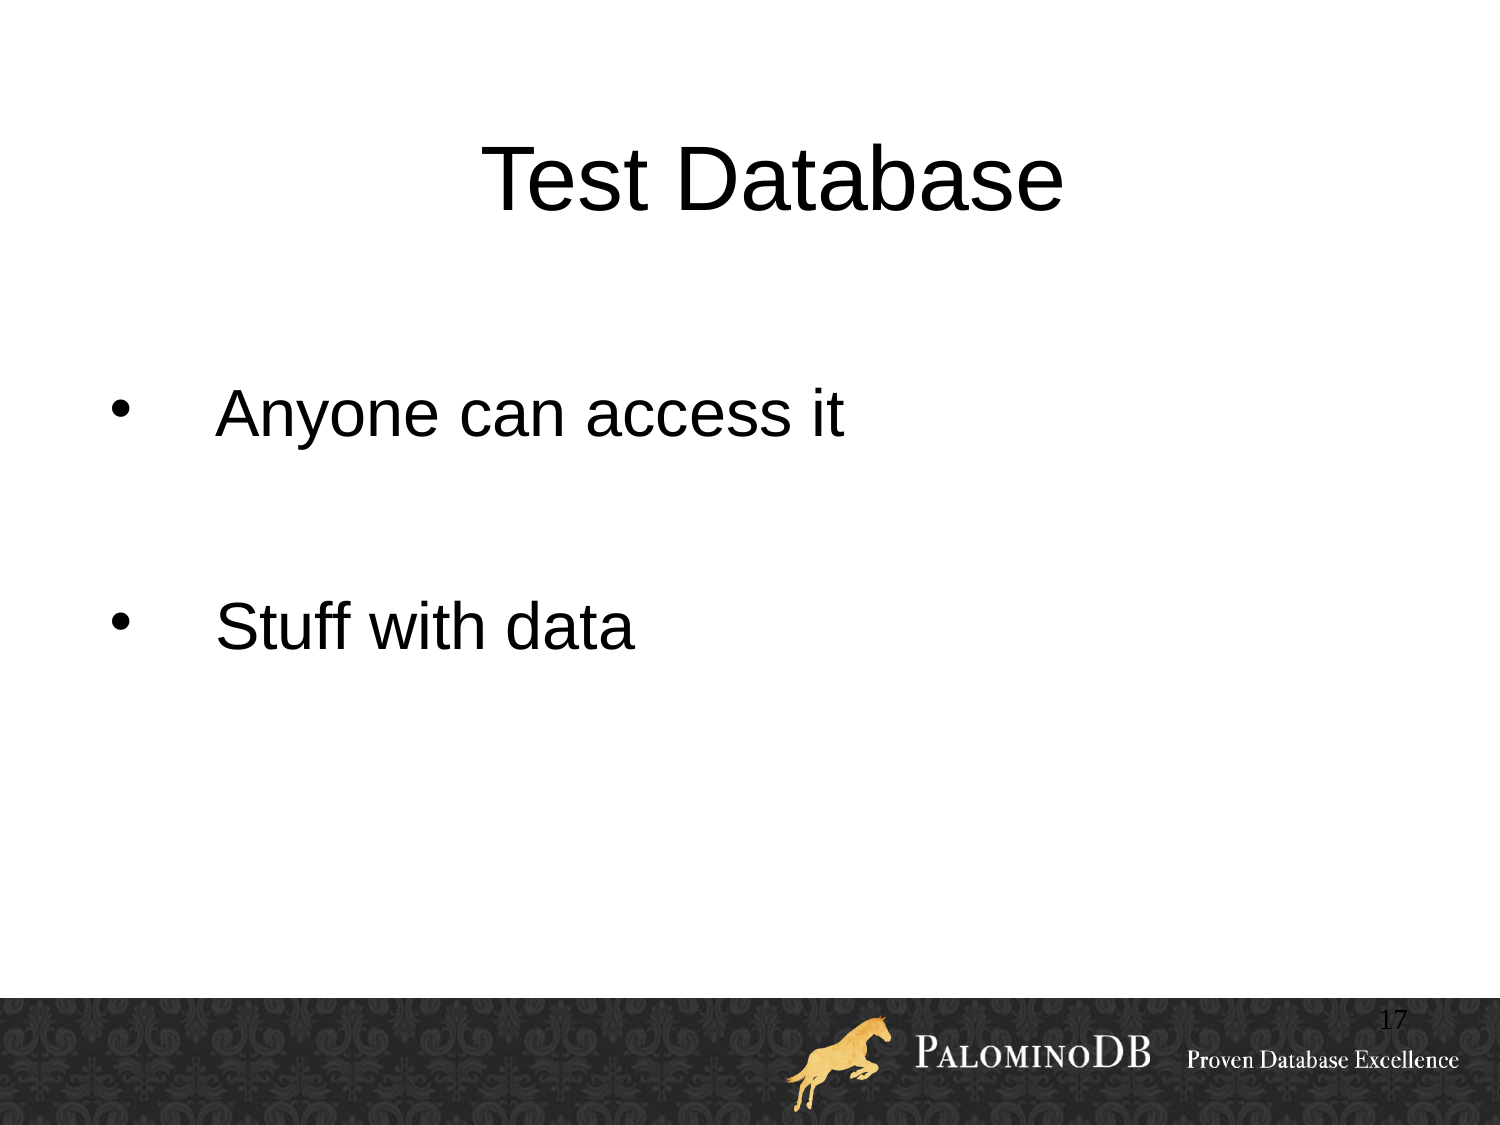

# Test Database
Anyone can access it
Stuff with data